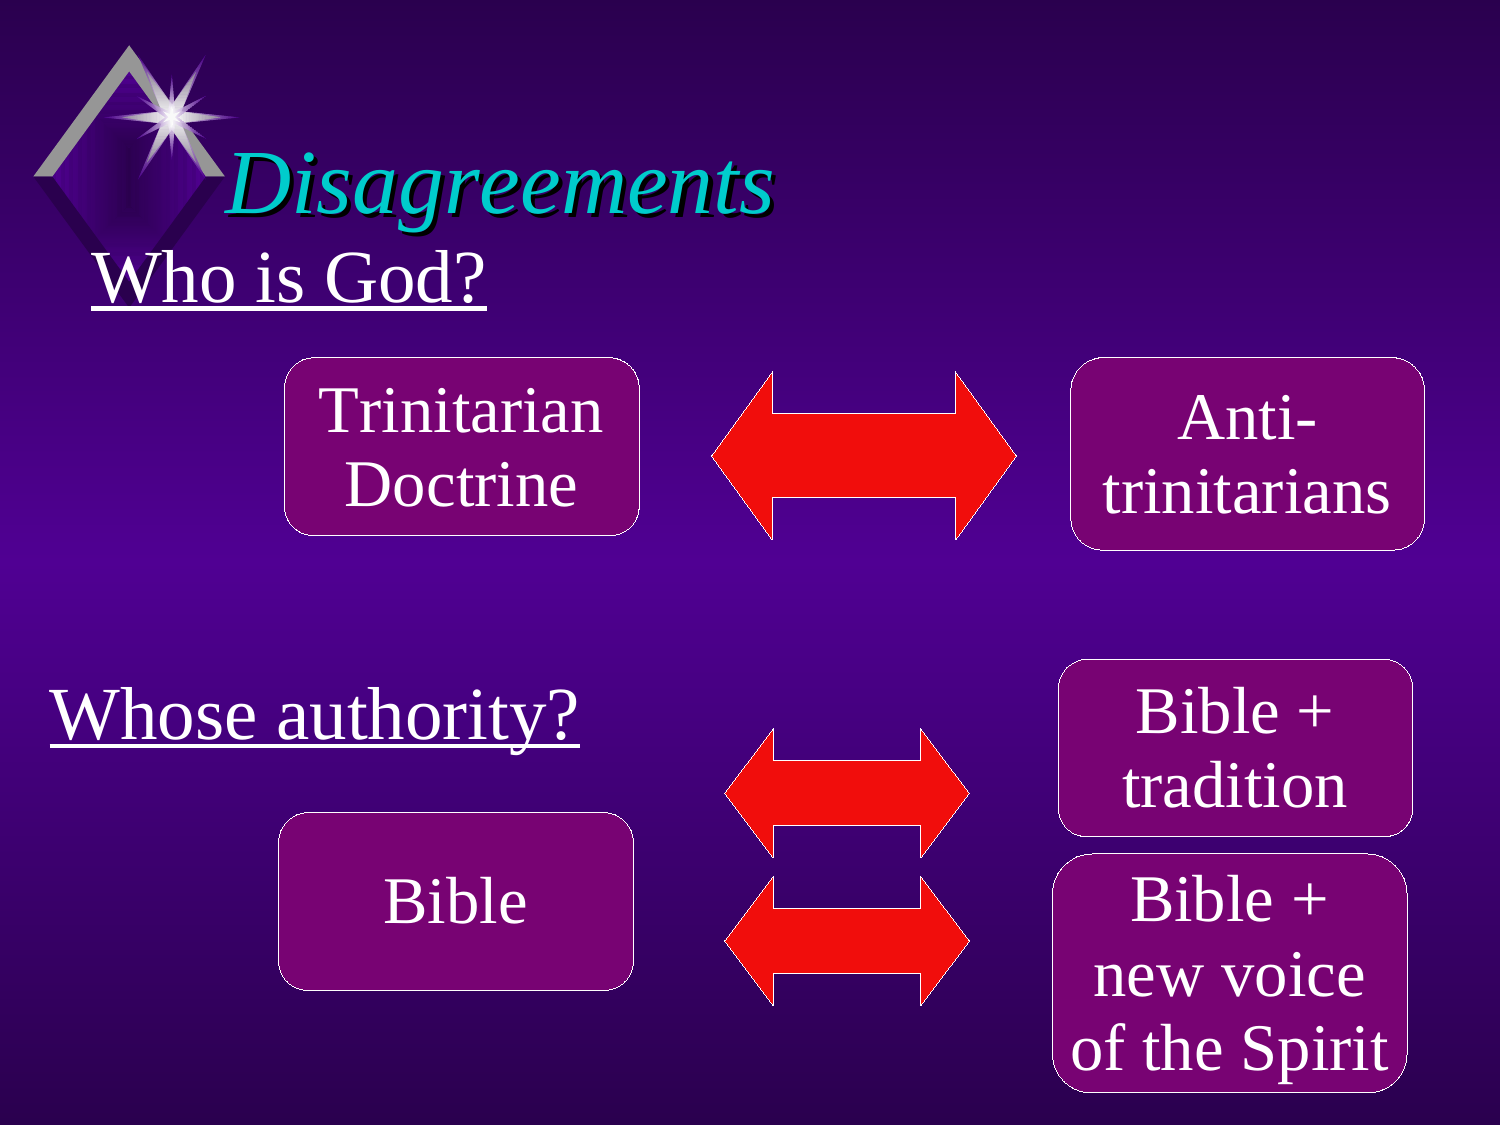

# Disagreements
Who is God?
Anti-
trinitarians
Trinitarian
Doctrine
Bible +
tradition
Whose authority?
Bible
Bible +
new voice
of the Spirit